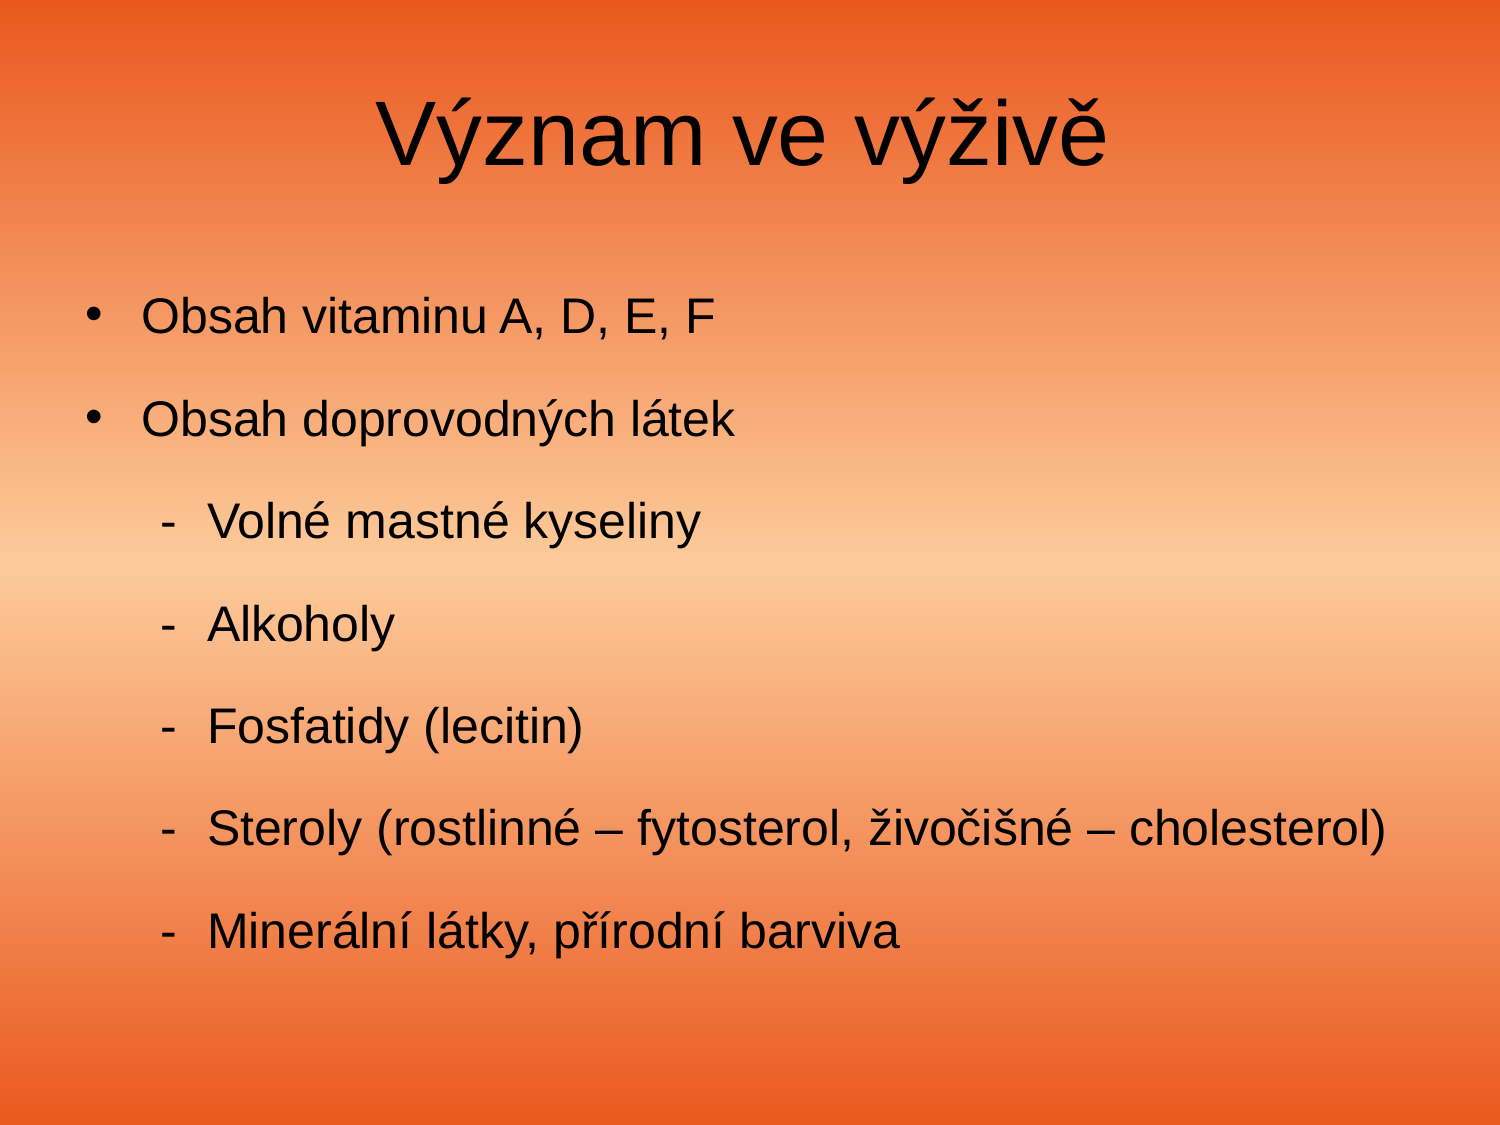

# Význam ve výživě
Obsah vitaminu A, D, E, F
Obsah doprovodných látek
-	Volné mastné kyseliny
-	Alkoholy
-	Fosfatidy (lecitin)
-	Steroly (rostlinné – fytosterol, živočišné – cholesterol)
-	Minerální látky, přírodní barviva